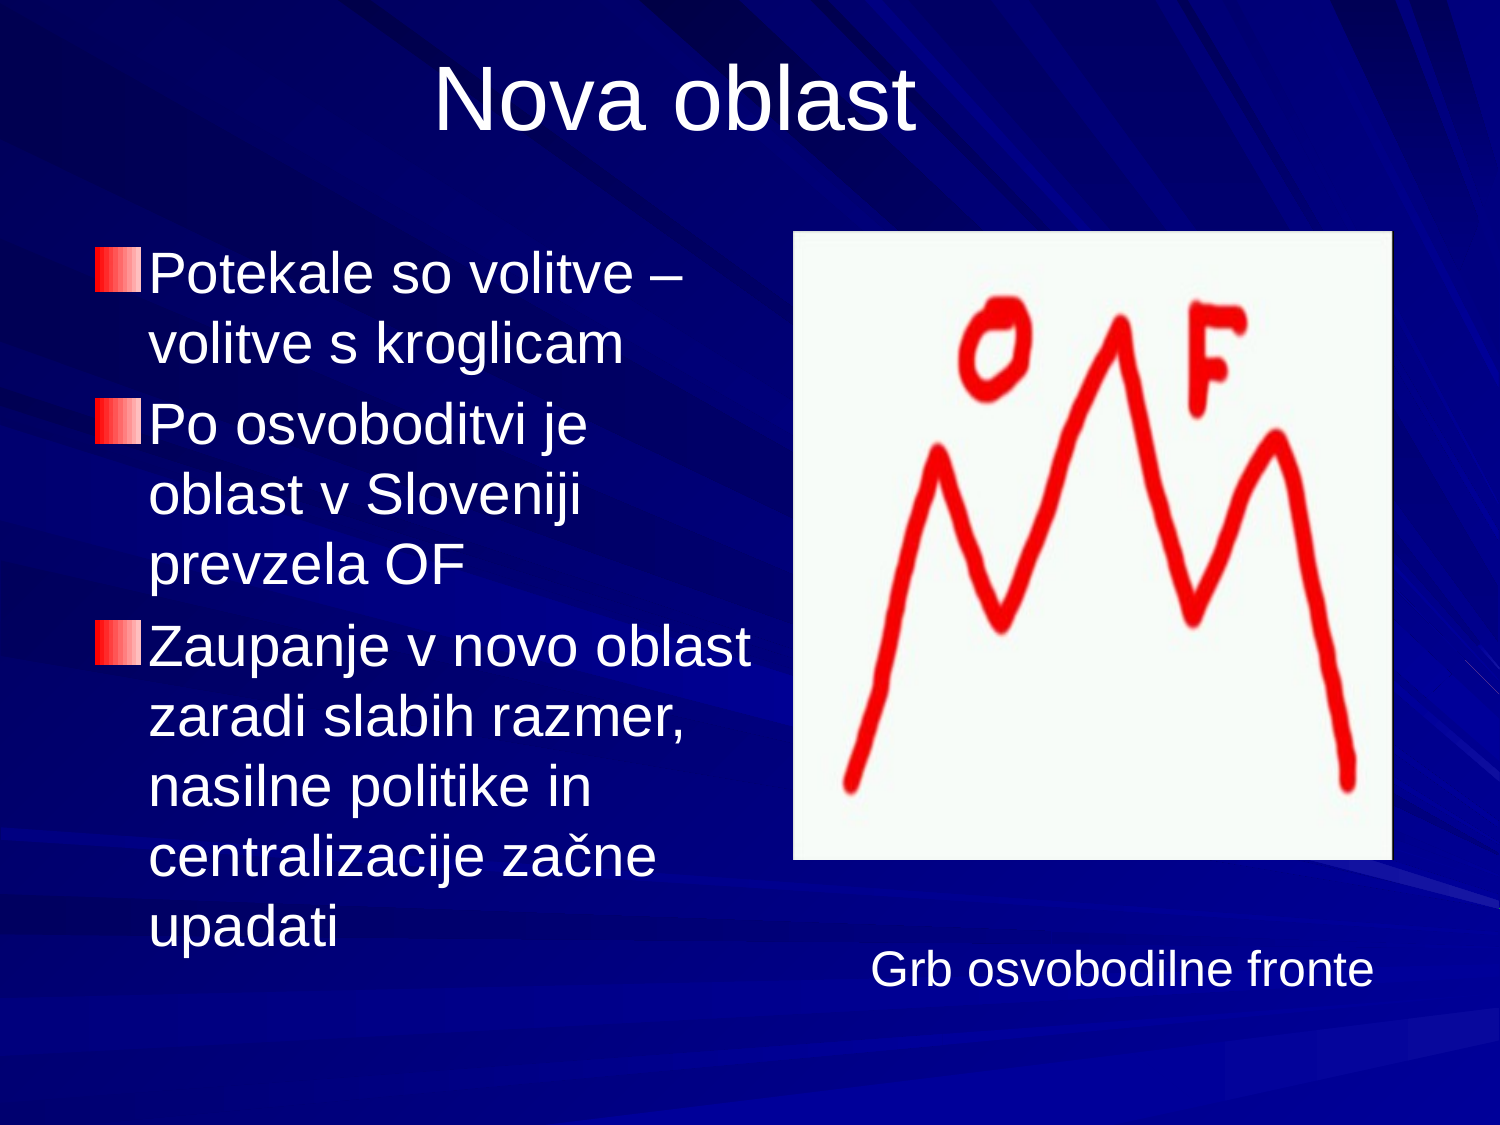

# Nova oblast
Potekale so volitve – volitve s kroglicam
Po osvoboditvi je oblast v Sloveniji prevzela OF
Zaupanje v novo oblast zaradi slabih razmer, nasilne politike in centralizacije začne upadati
 grb OF
 Grb osvobodilne fronte